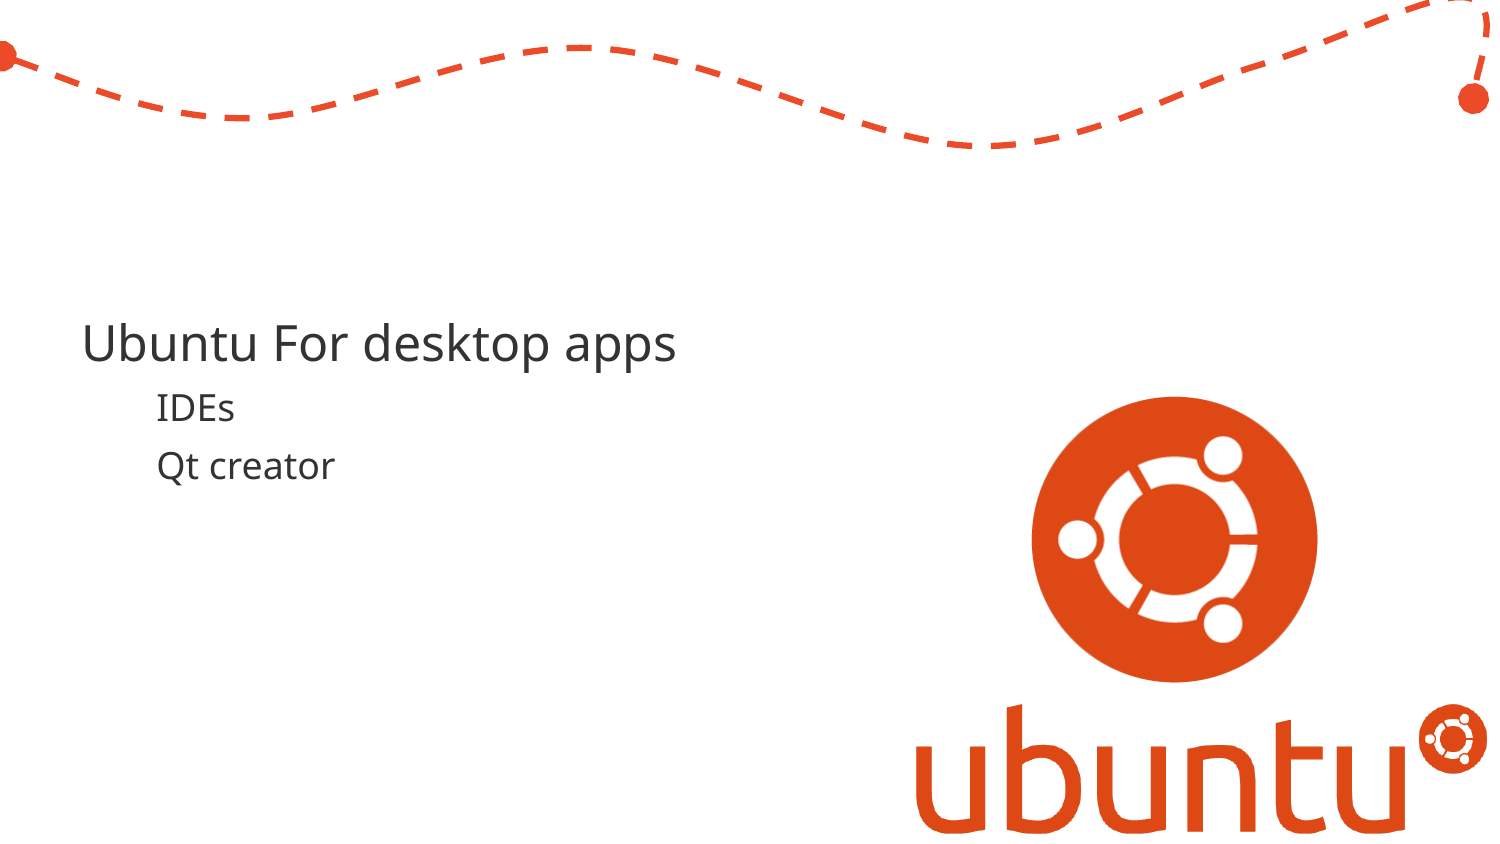

Ubuntu For desktop apps
	IDEs
	Qt creator